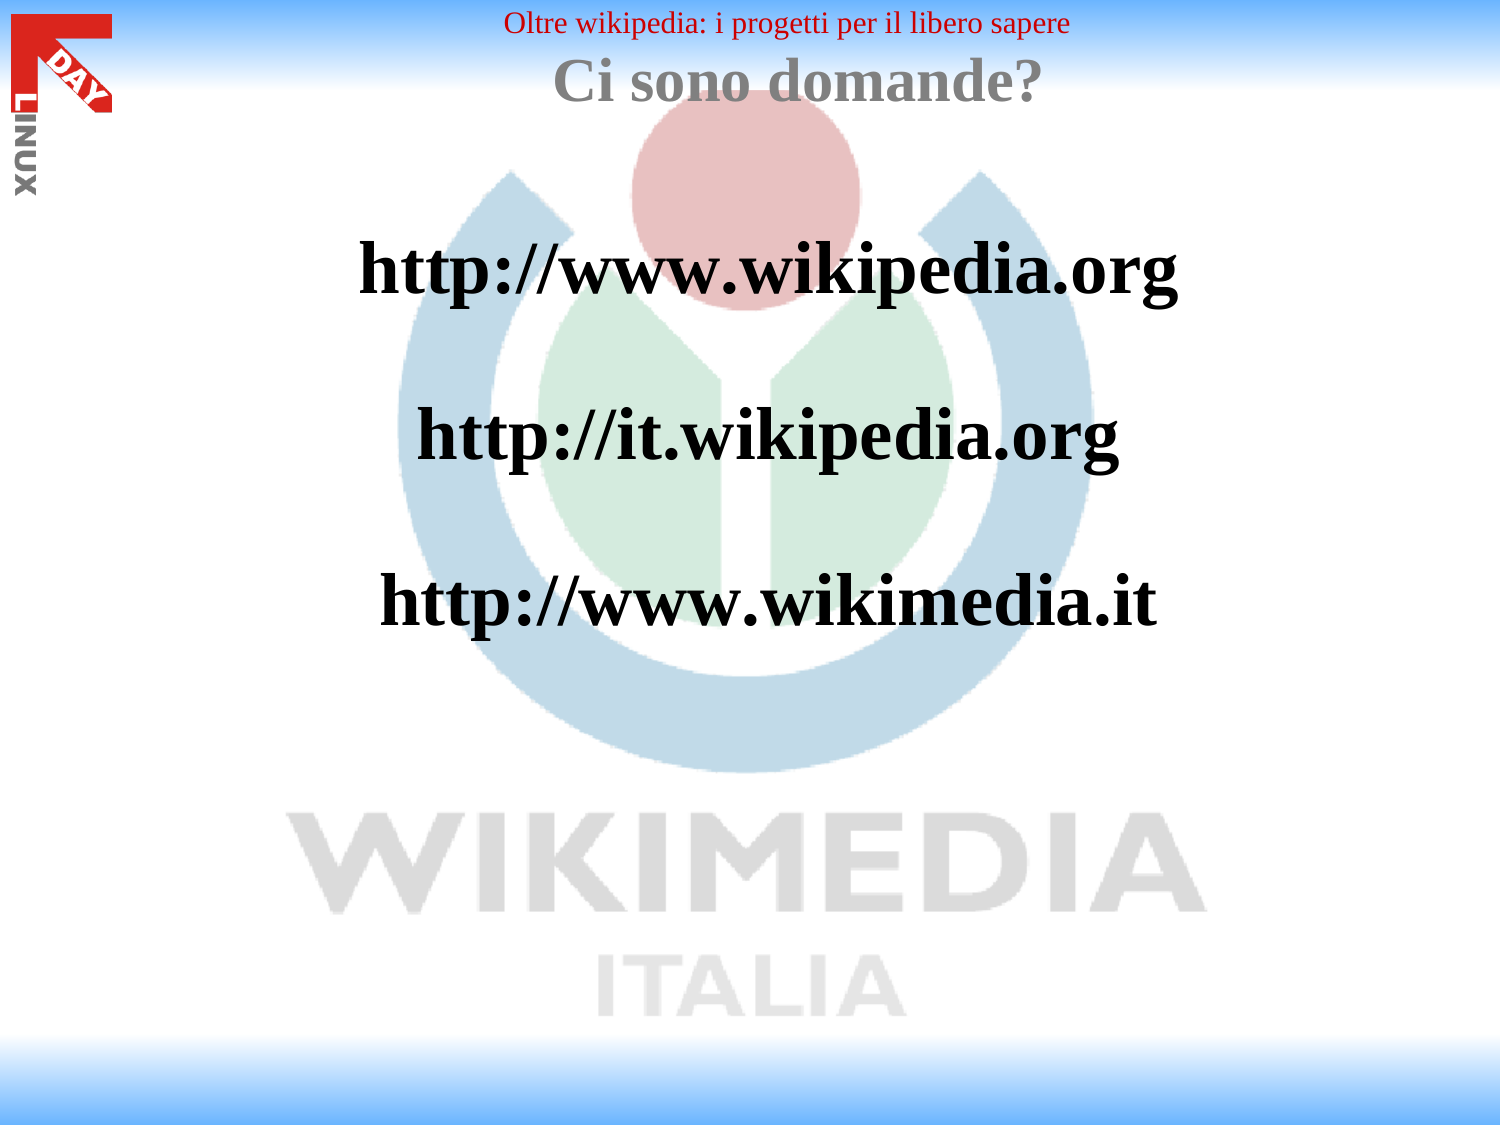

Oltre wikipedia: i progetti per il libero sapere
Ci sono domande?
http://www.wikipedia.org
http://it.wikipedia.org
http://www.wikimedia.it